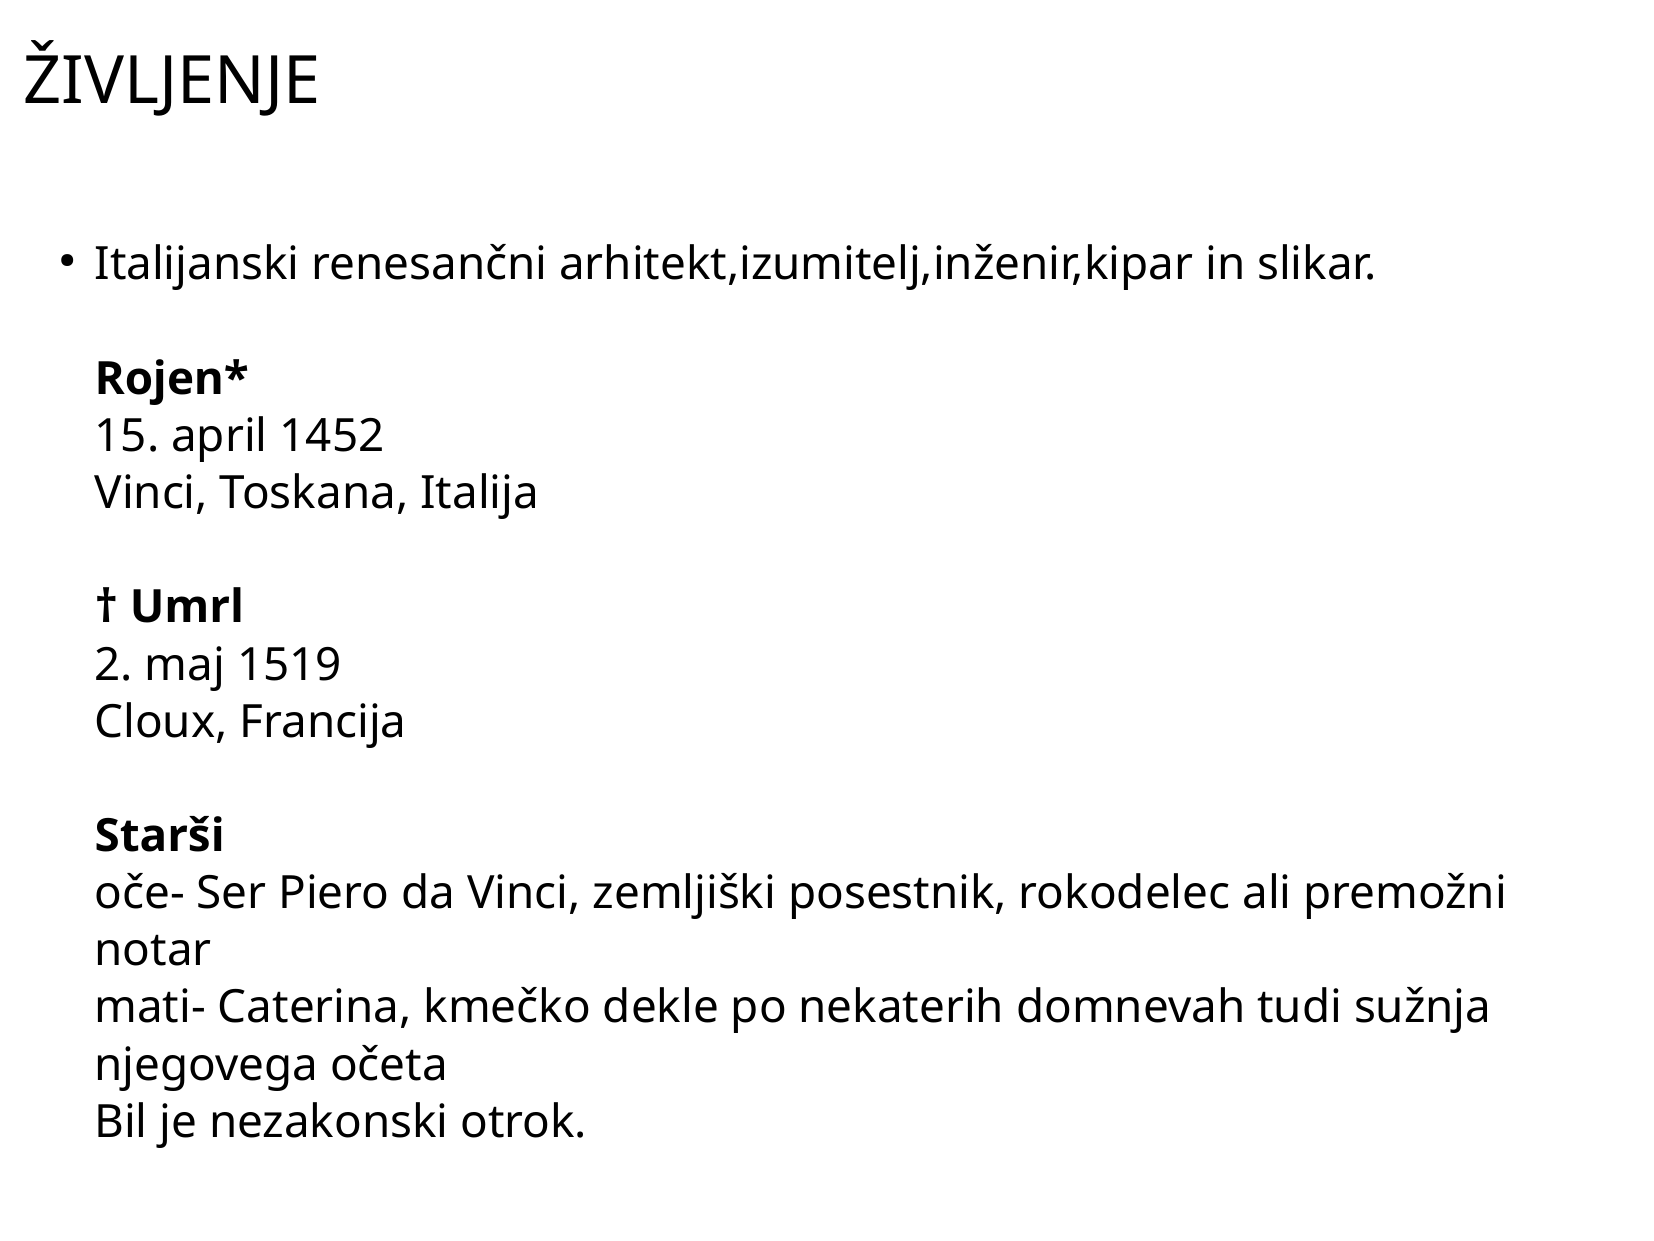

# ŽIVLJENJE
Italijanski renesančni arhitekt,izumitelj,inženir,kipar in slikar.
Rojen*
15. april 1452
Vinci, Toskana, Italija
† Umrl
2. maj 1519
Cloux, Francija
Starši
oče- Ser Piero da Vinci, zemljiški posestnik, rokodelec ali premožni notar
mati- Caterina, kmečko dekle po nekaterih domnevah tudi sužnja njegovega očeta
Bil je nezakonski otrok.